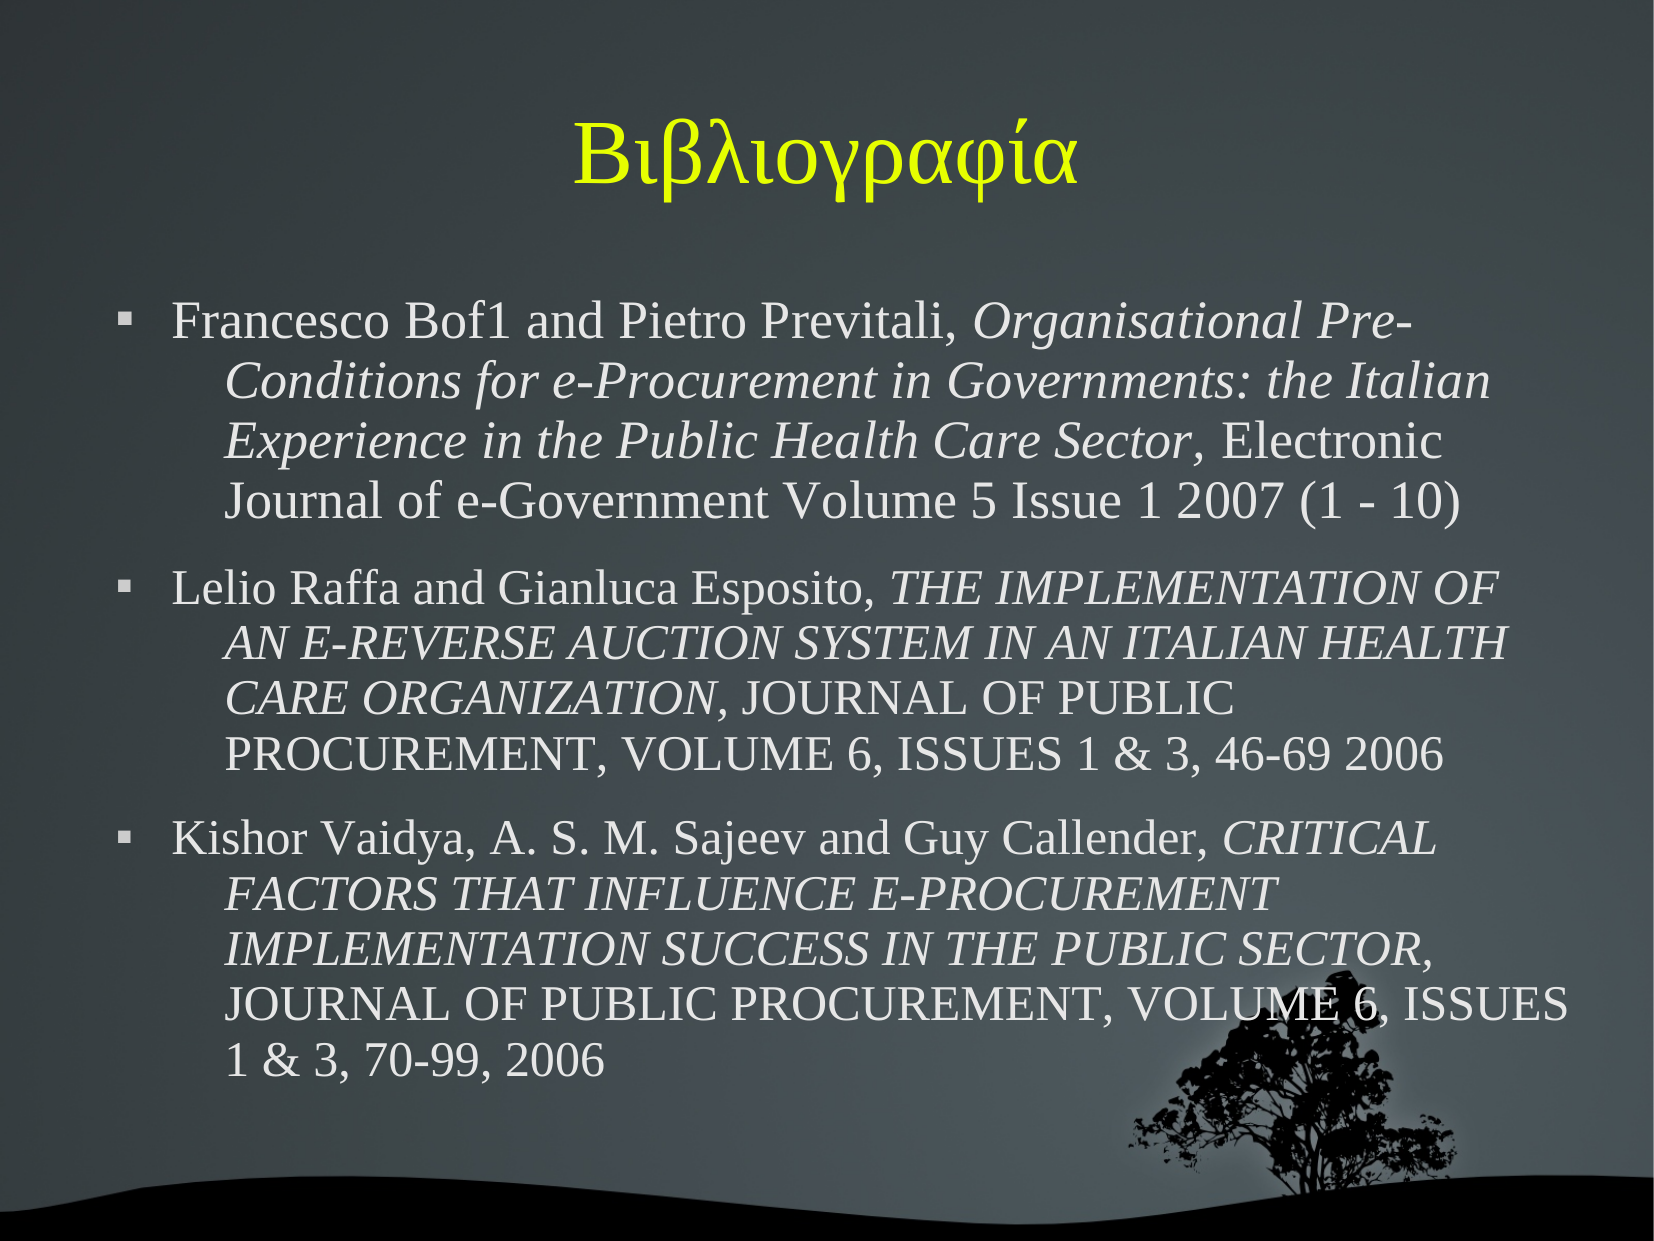

# Βιβλιογραφία
Francesco Bof1 and Pietro Previtali, Organisational Pre-Conditions for e-Procurement in Governments: the Italian Experience in the Public Health Care Sector, Electronic Journal of e-Government Volume 5 Issue 1 2007 (1 - 10)
Lelio Raffa and Gianluca Esposito, THE IMPLEMENTATION OF AN E-REVERSE AUCTION SYSTEM IN AN ITALIAN HEALTH CARE ORGANIZATION, JOURNAL OF PUBLIC PROCUREMENT, VOLUME 6, ISSUES 1 & 3, 46-69 2006
Kishor Vaidya, A. S. M. Sajeev and Guy Callender, CRITICAL FACTORS THAT INFLUENCE E-PROCUREMENT IMPLEMENTATION SUCCESS IN THE PUBLIC SECTOR, JOURNAL OF PUBLIC PROCUREMENT, VOLUME 6, ISSUES 1 & 3, 70-99, 2006